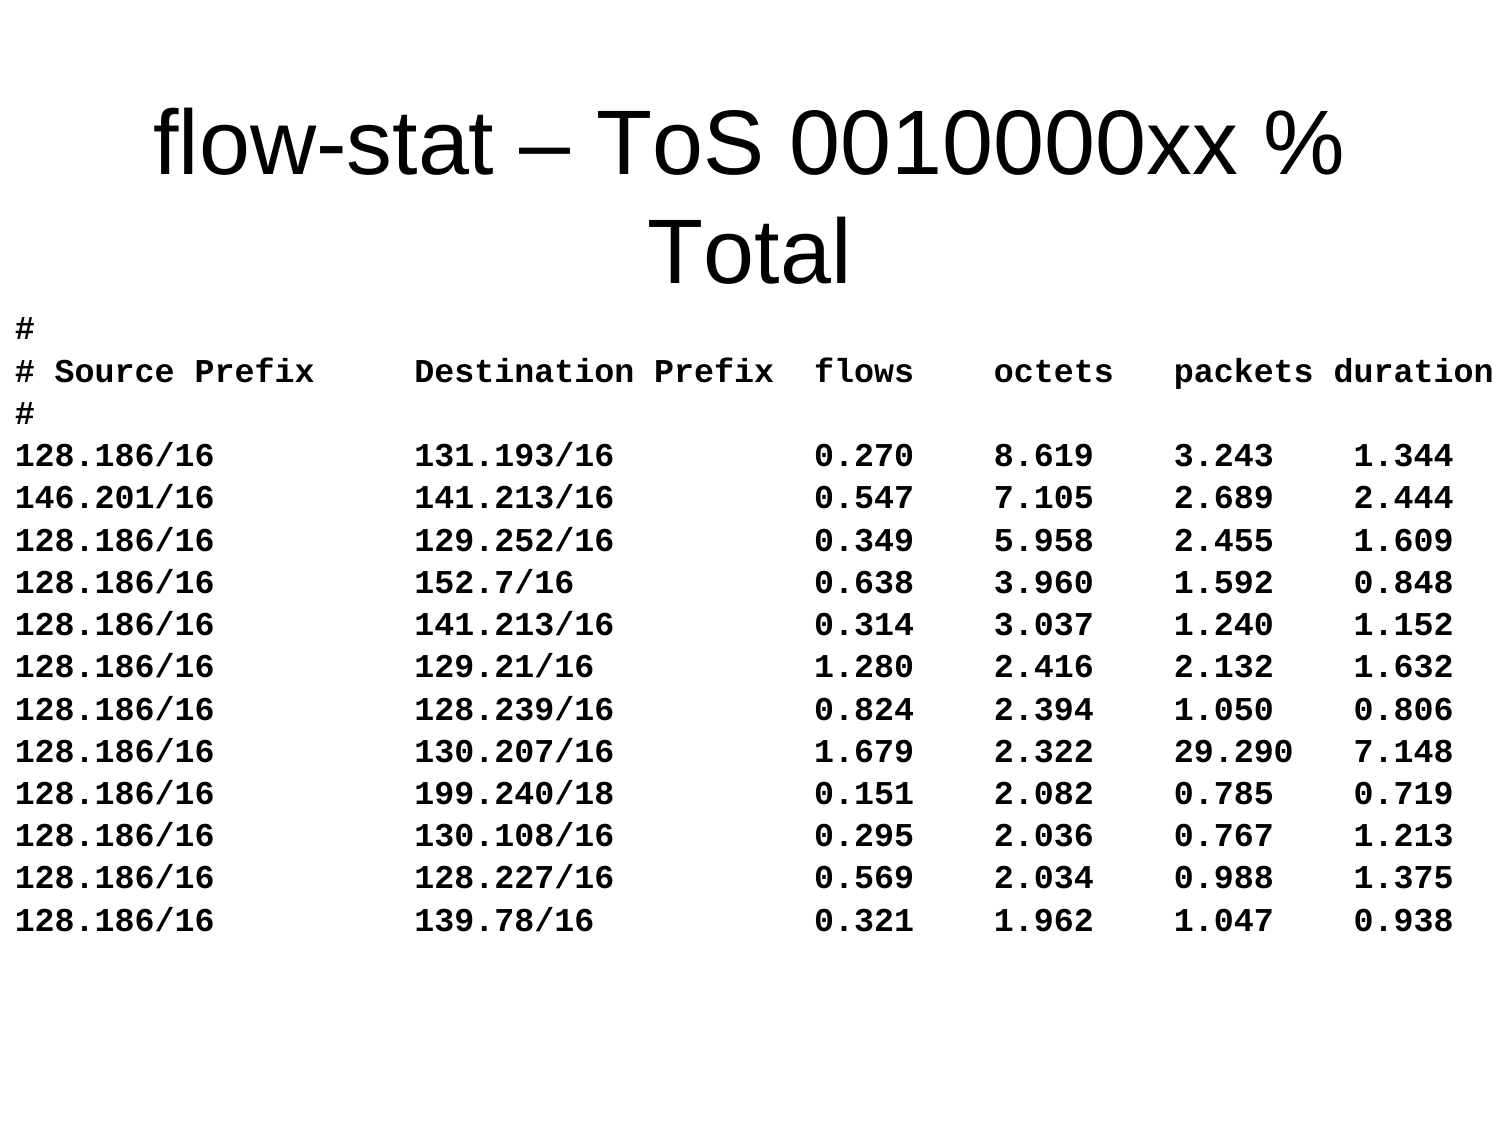

# flow-stat – ToS 0010000xx % Total
#
# Source Prefix Destination Prefix flows octets packets duration
#
128.186/16 131.193/16 0.270 8.619 3.243 1.344
146.201/16 141.213/16 0.547 7.105 2.689 2.444
128.186/16 129.252/16 0.349 5.958 2.455 1.609
128.186/16 152.7/16 0.638 3.960 1.592 0.848
128.186/16 141.213/16 0.314 3.037 1.240 1.152
128.186/16 129.21/16 1.280 2.416 2.132 1.632
128.186/16 128.239/16 0.824 2.394 1.050 0.806
128.186/16 130.207/16 1.679 2.322 29.290 7.148
128.186/16 199.240/18 0.151 2.082 0.785 0.719
128.186/16 130.108/16 0.295 2.036 0.767 1.213
128.186/16 128.227/16 0.569 2.034 0.988 1.375
128.186/16 139.78/16 0.321 1.962 1.047 0.938